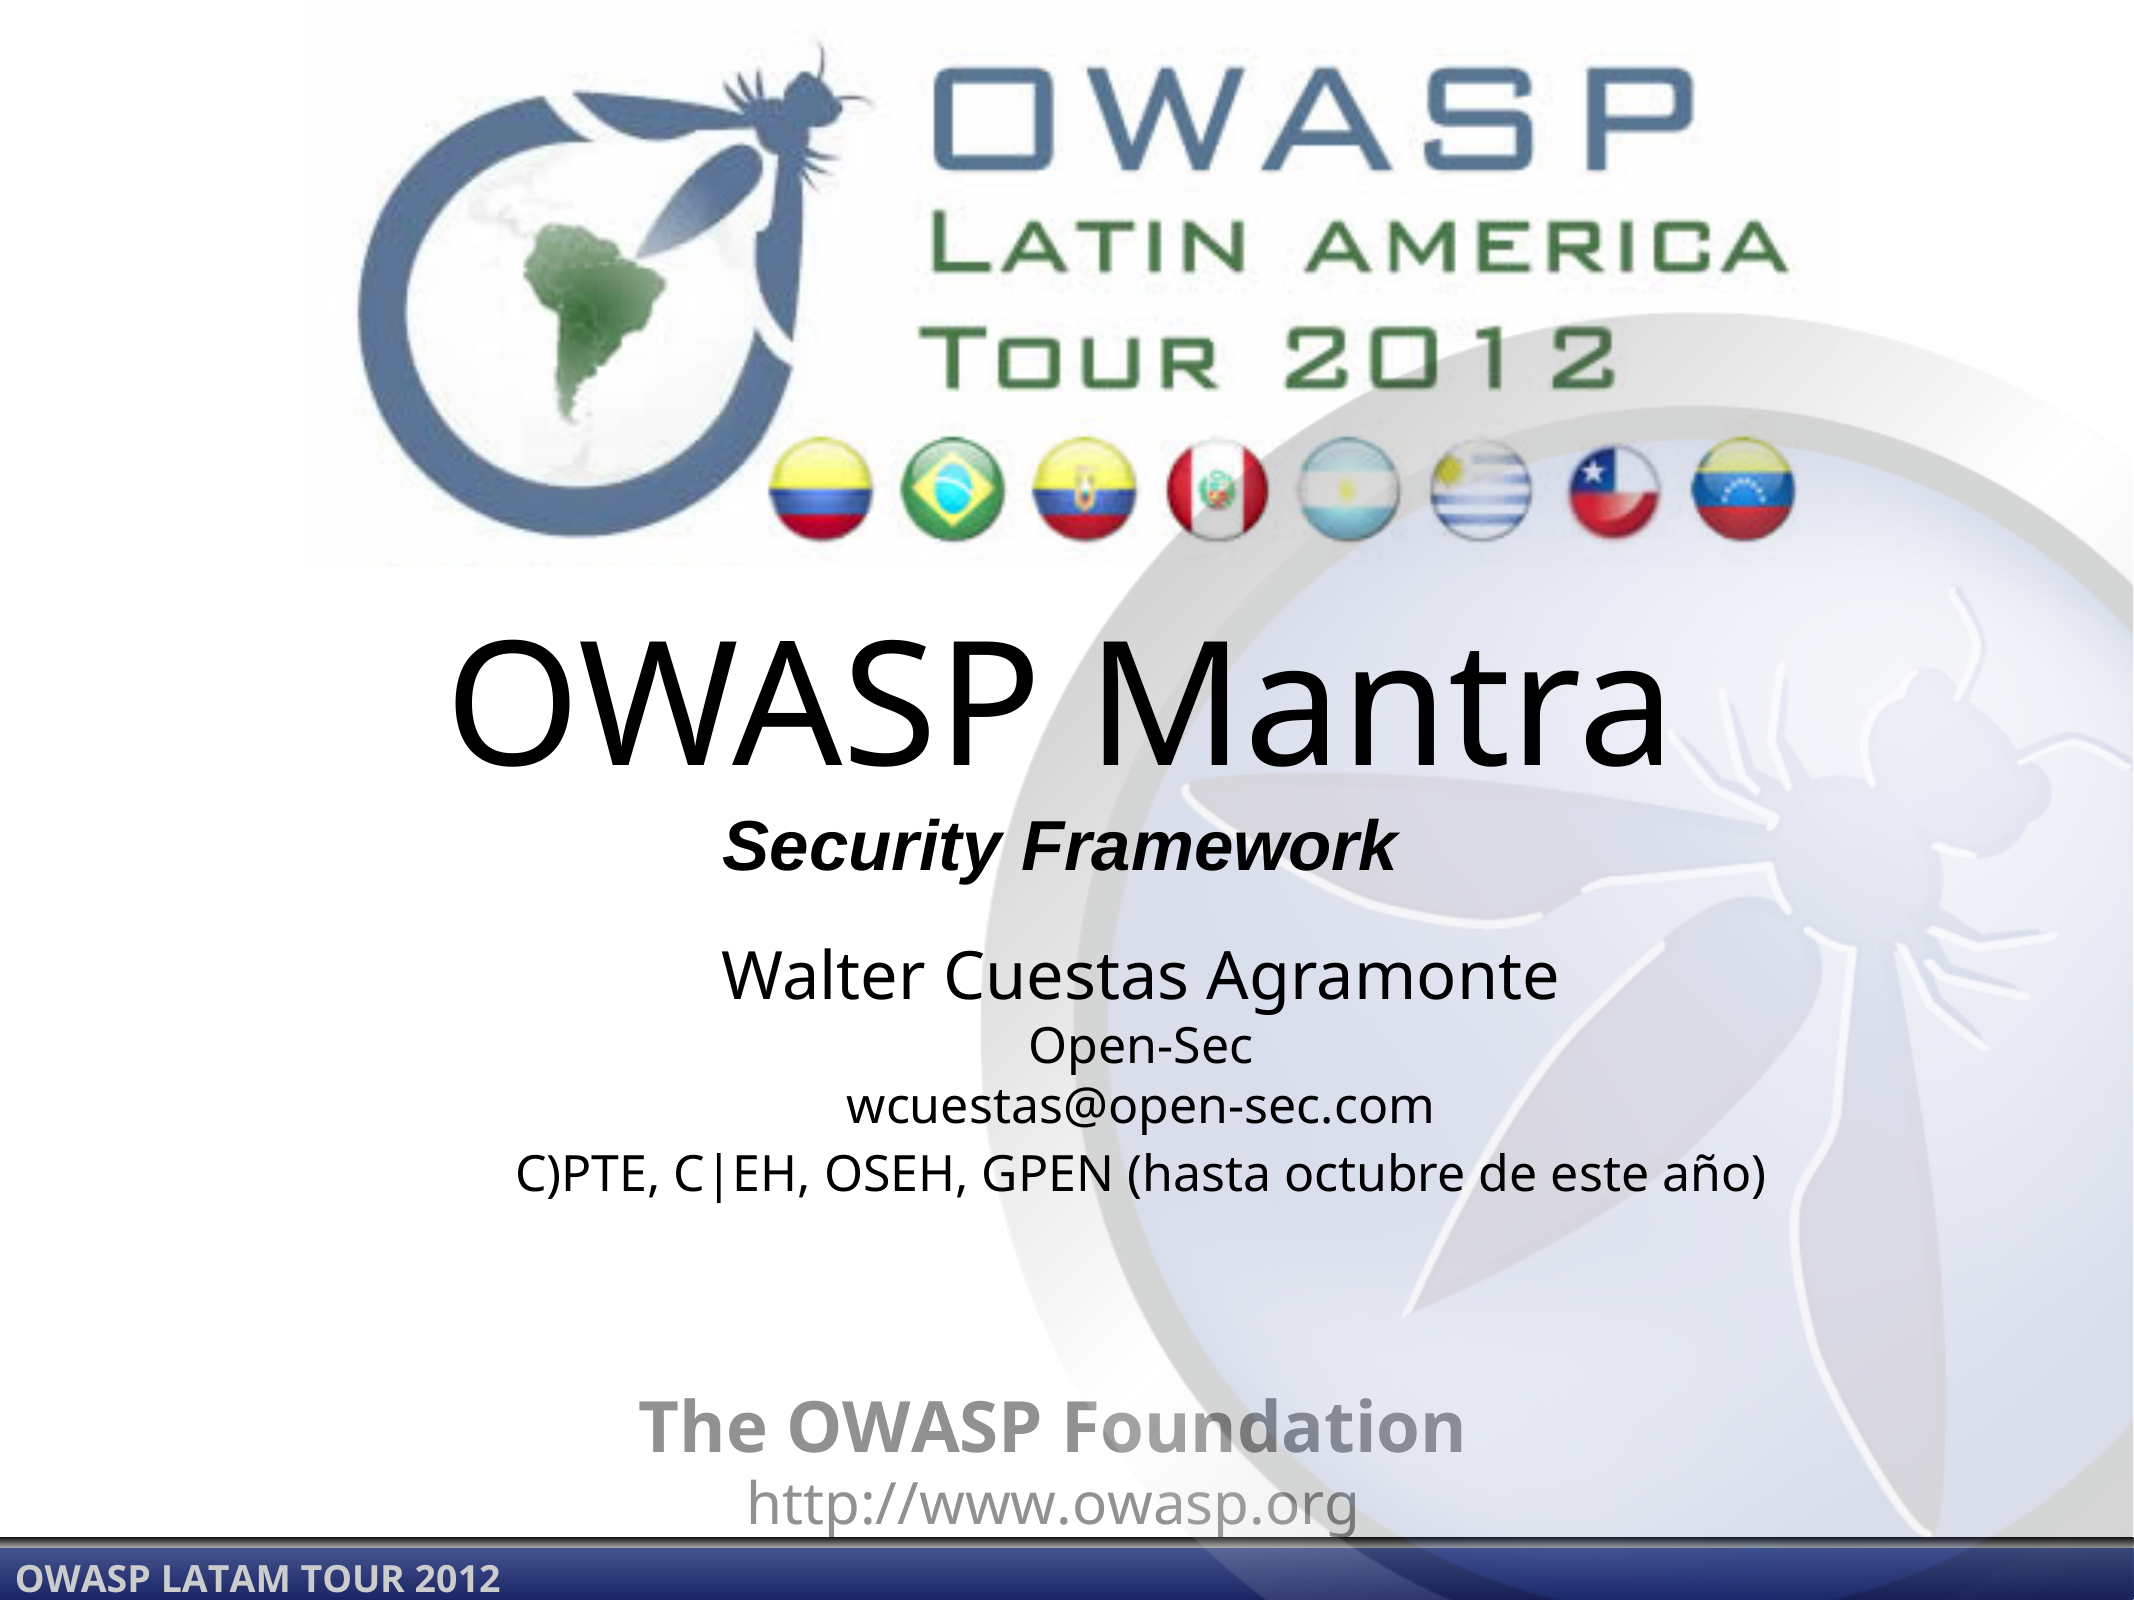

# OWASP Mantra Security Framework
Walter Cuestas Agramonte
Open-Sec
wcuestas@open-sec.com
C)PTE, C|EH, OSEH, GPEN (hasta octubre de este año)